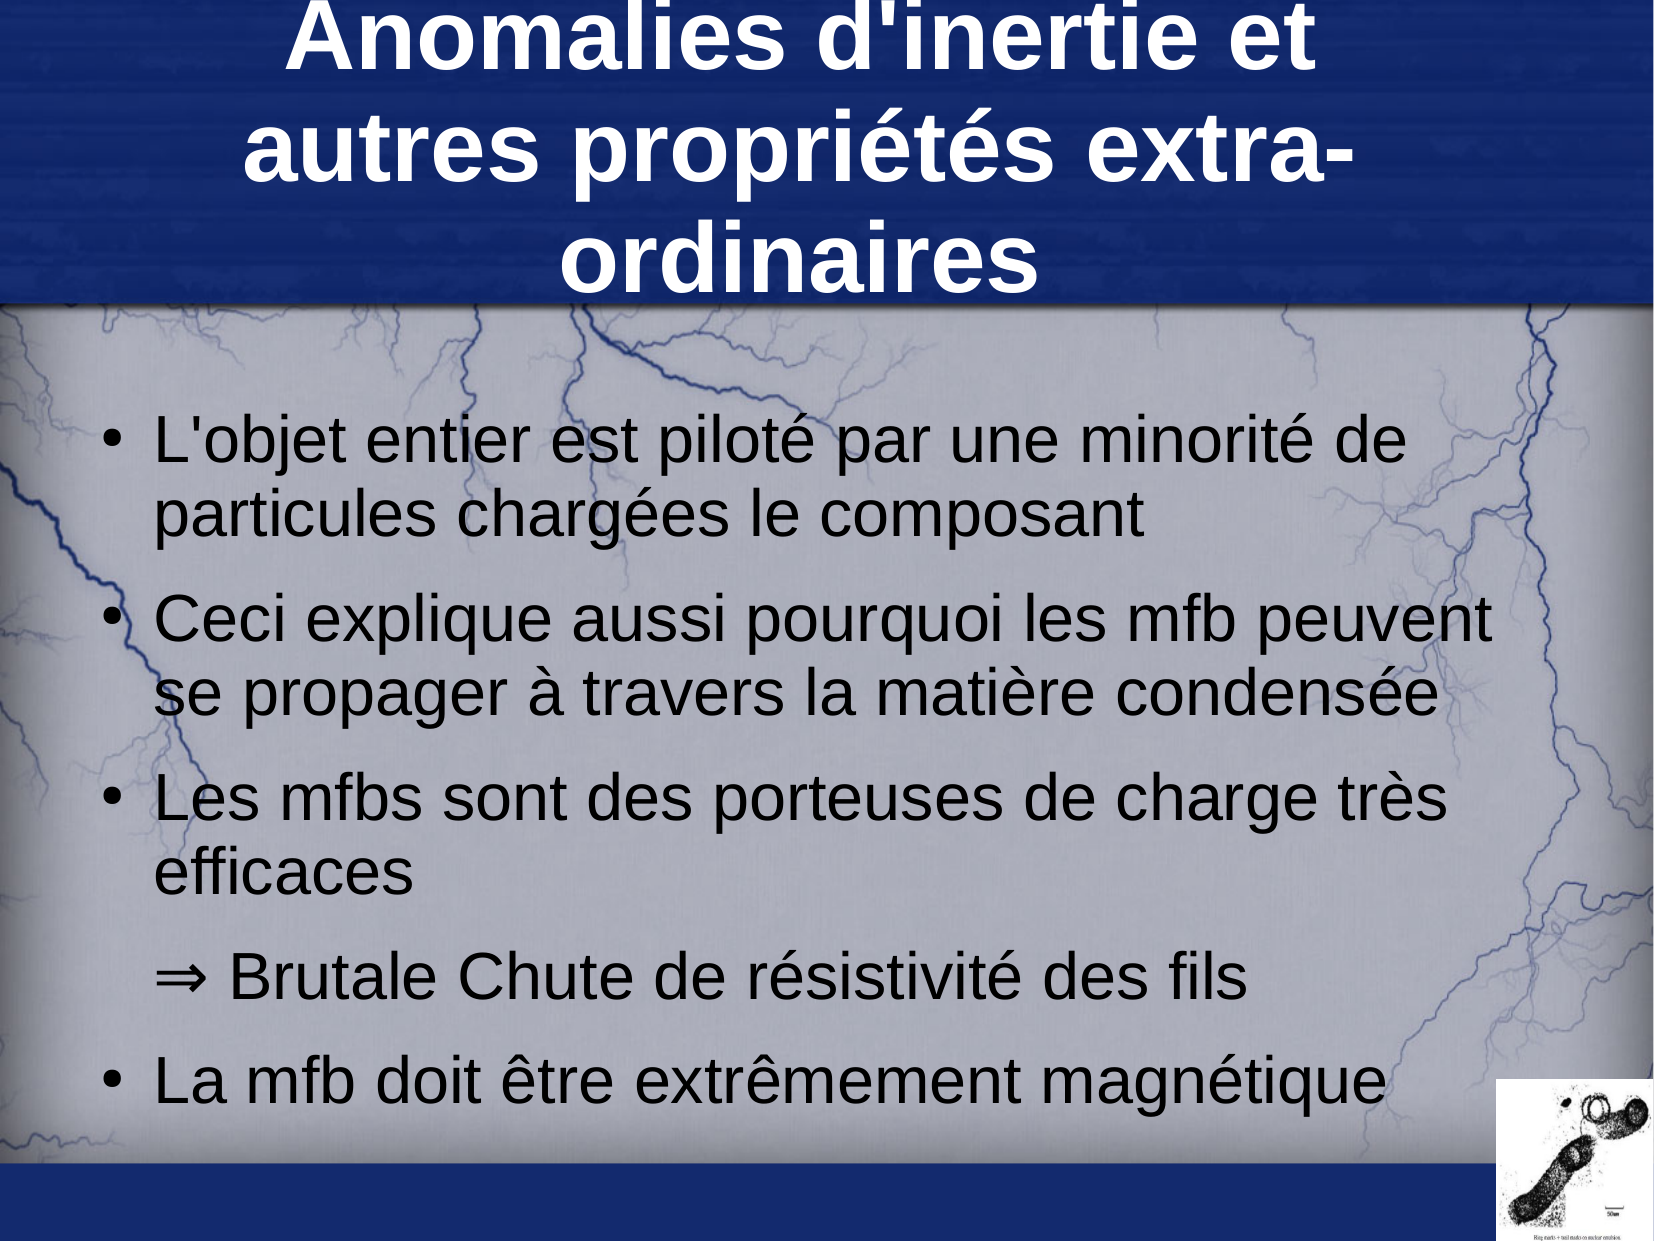

# Anomalies d'inertie et autres propriétés extra-ordinaires
L'objet entier est piloté par une minorité de particules chargées le composant
Ceci explique aussi pourquoi les mfb peuvent se propager à travers la matière condensée
Les mfbs sont des porteuses de charge très efficaces
⇒ Brutale Chute de résistivité des fils
La mfb doit être extrêmement magnétique